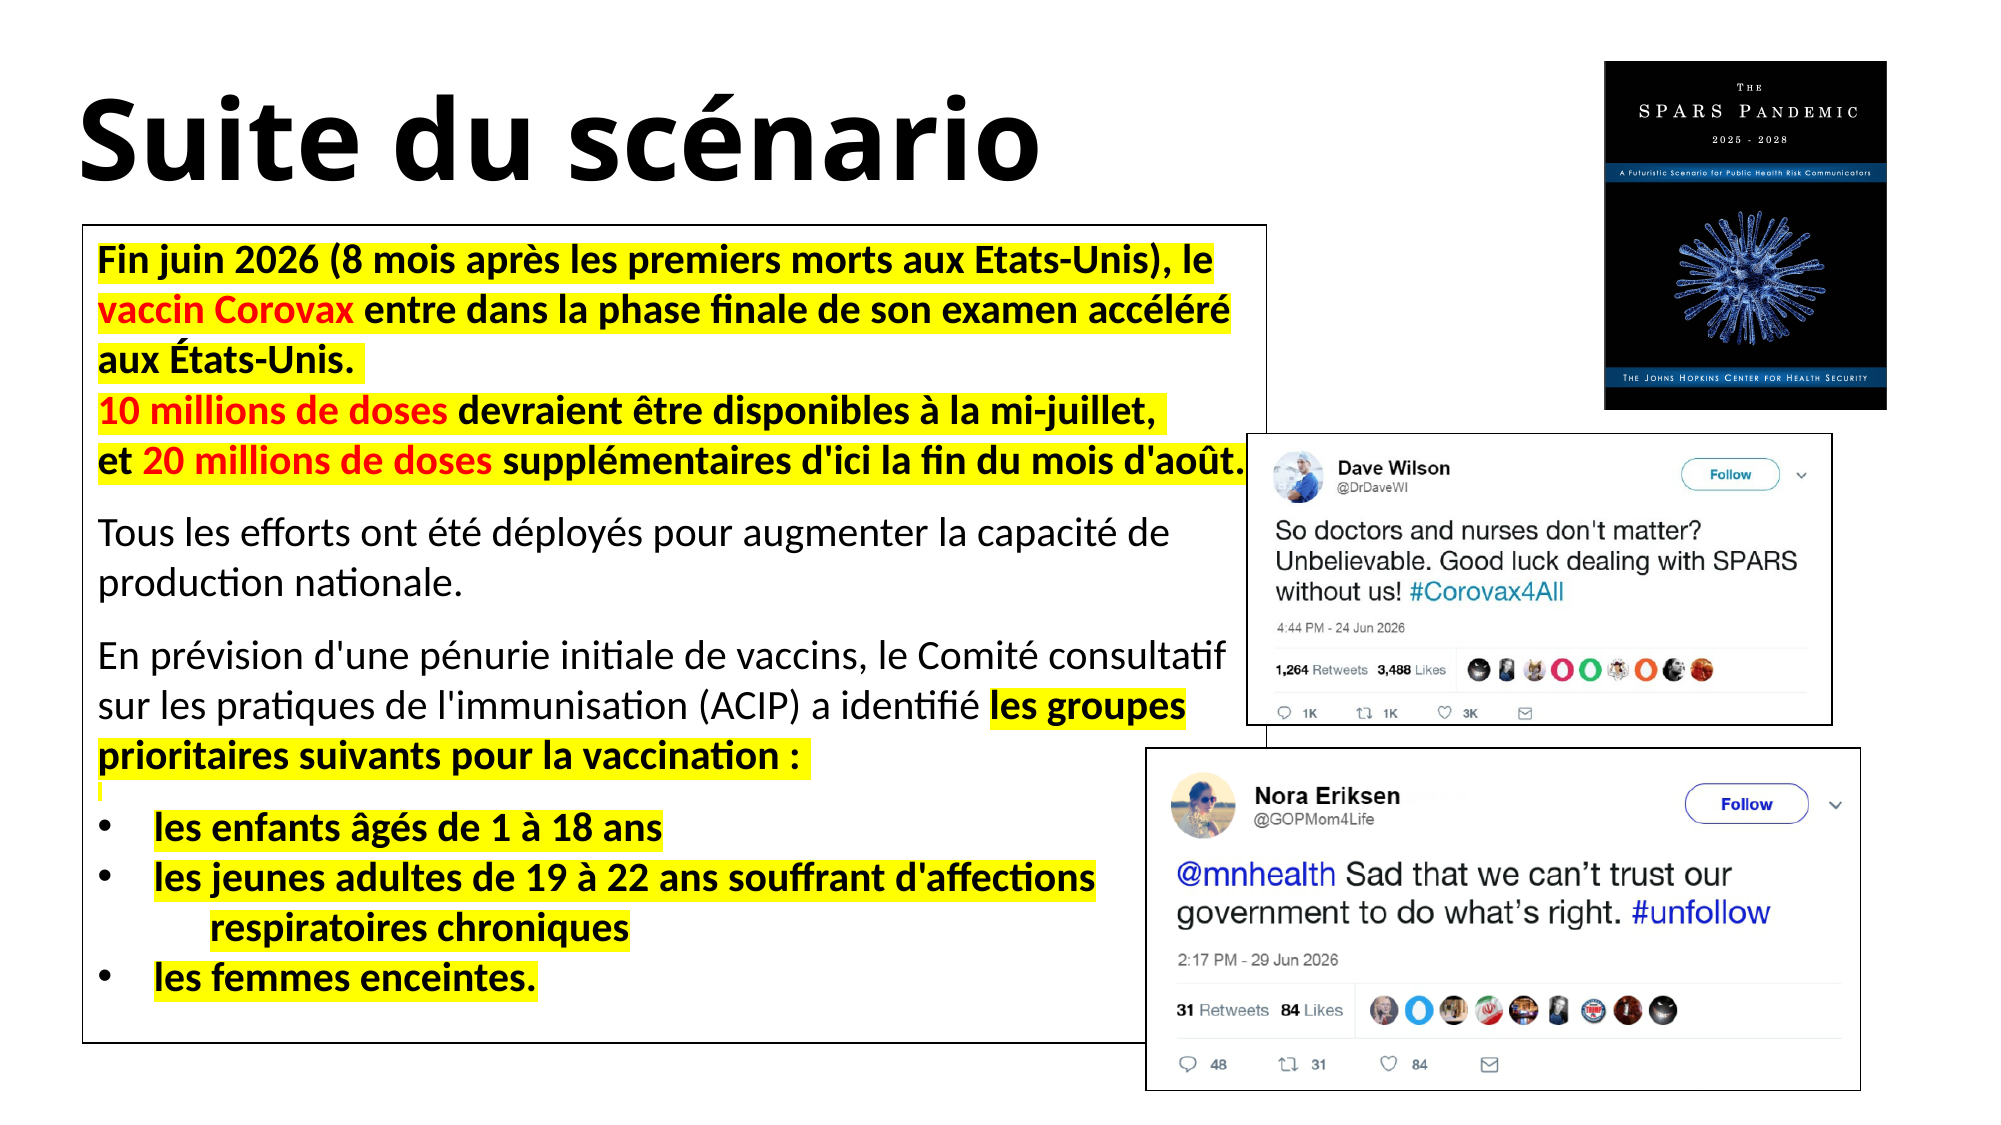

Suite du scénario
Fin juin 2026 (8 mois après les premiers morts aux Etats-Unis), le vaccin Corovax entre dans la phase finale de son examen accéléré aux États-Unis.
10 millions de doses devraient être disponibles à la mi-juillet,
et 20 millions de doses supplémentaires d'ici la fin du mois d'août.
Tous les efforts ont été déployés pour augmenter la capacité de production nationale.
En prévision d'une pénurie initiale de vaccins, le Comité consultatif sur les pratiques de l'immunisation (ACIP) a identifié les groupes prioritaires suivants pour la vaccination :
les enfants âgés de 1 à 18 ans
les jeunes adultes de 19 à 22 ans souffrant d'affections respiratoires chroniques
les femmes enceintes.